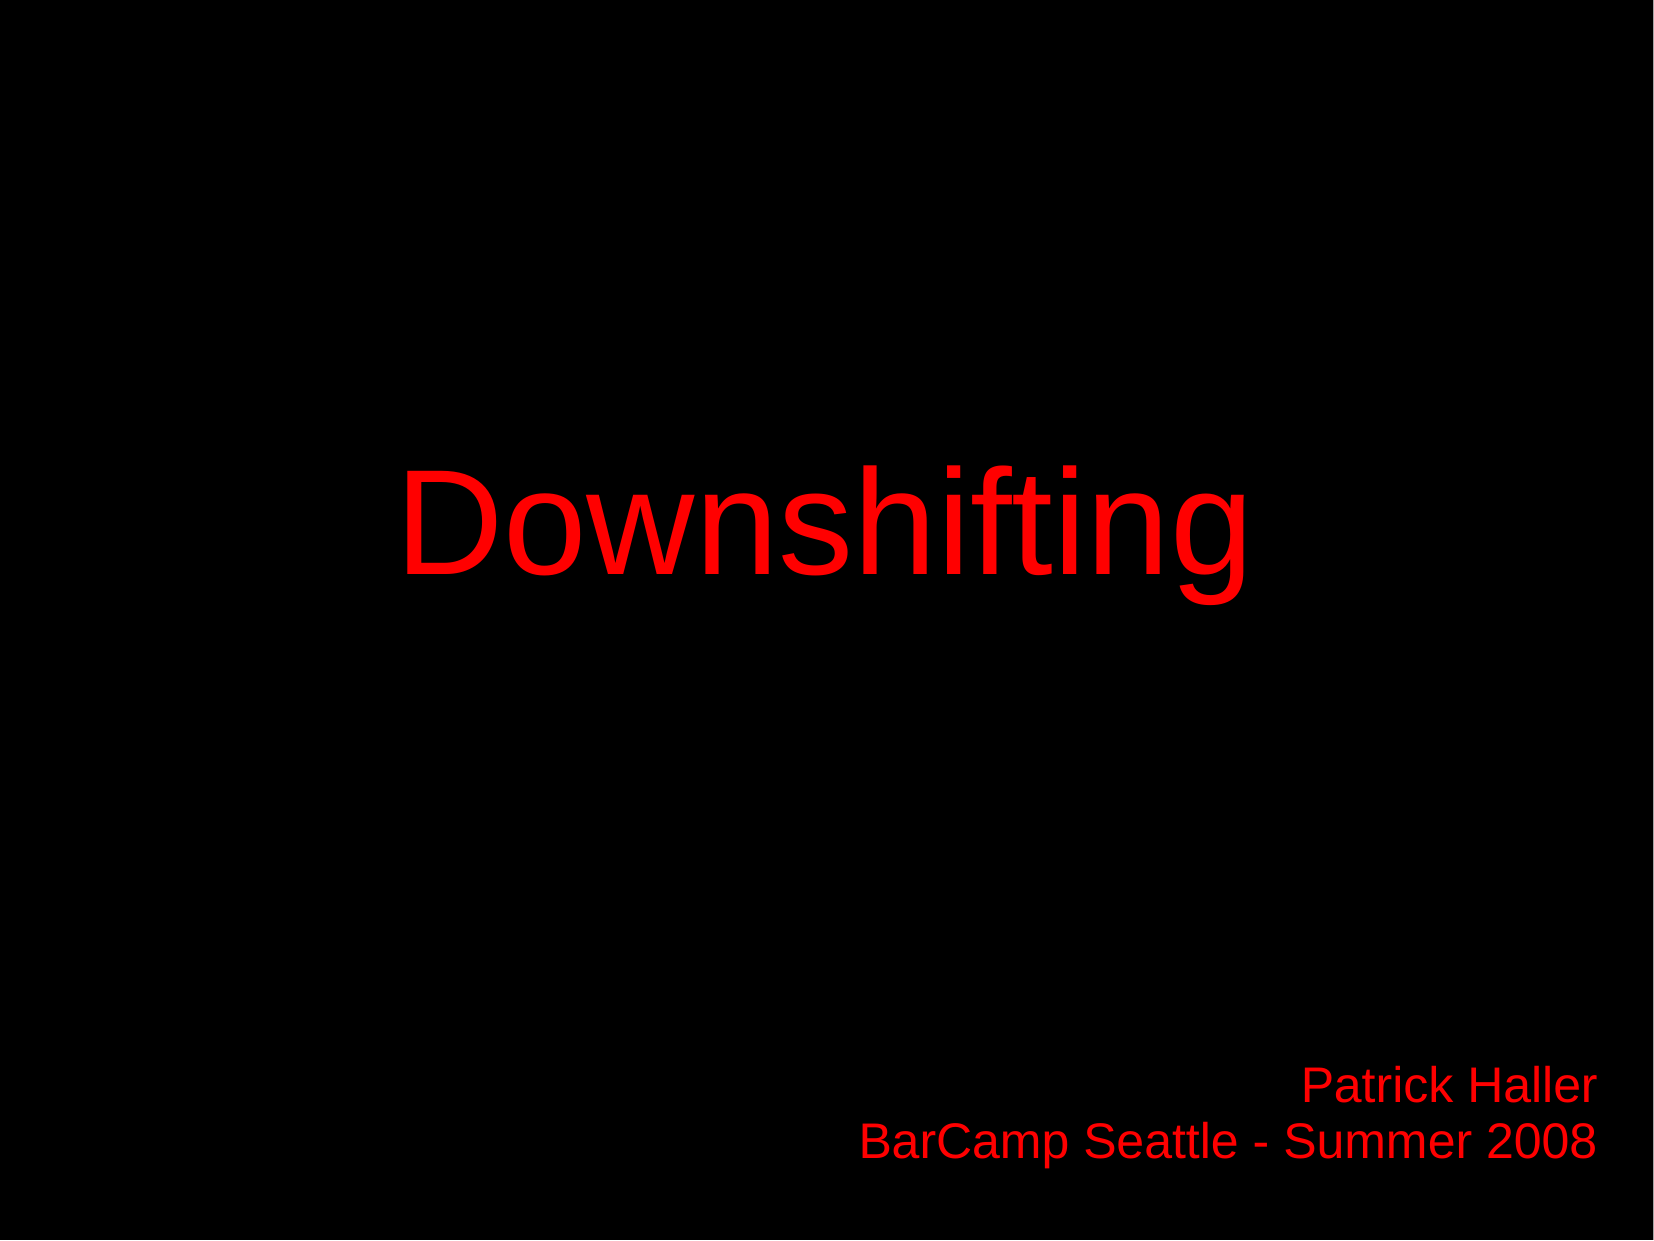

Downshifting
Patrick Haller
BarCamp Seattle - Summer 2008